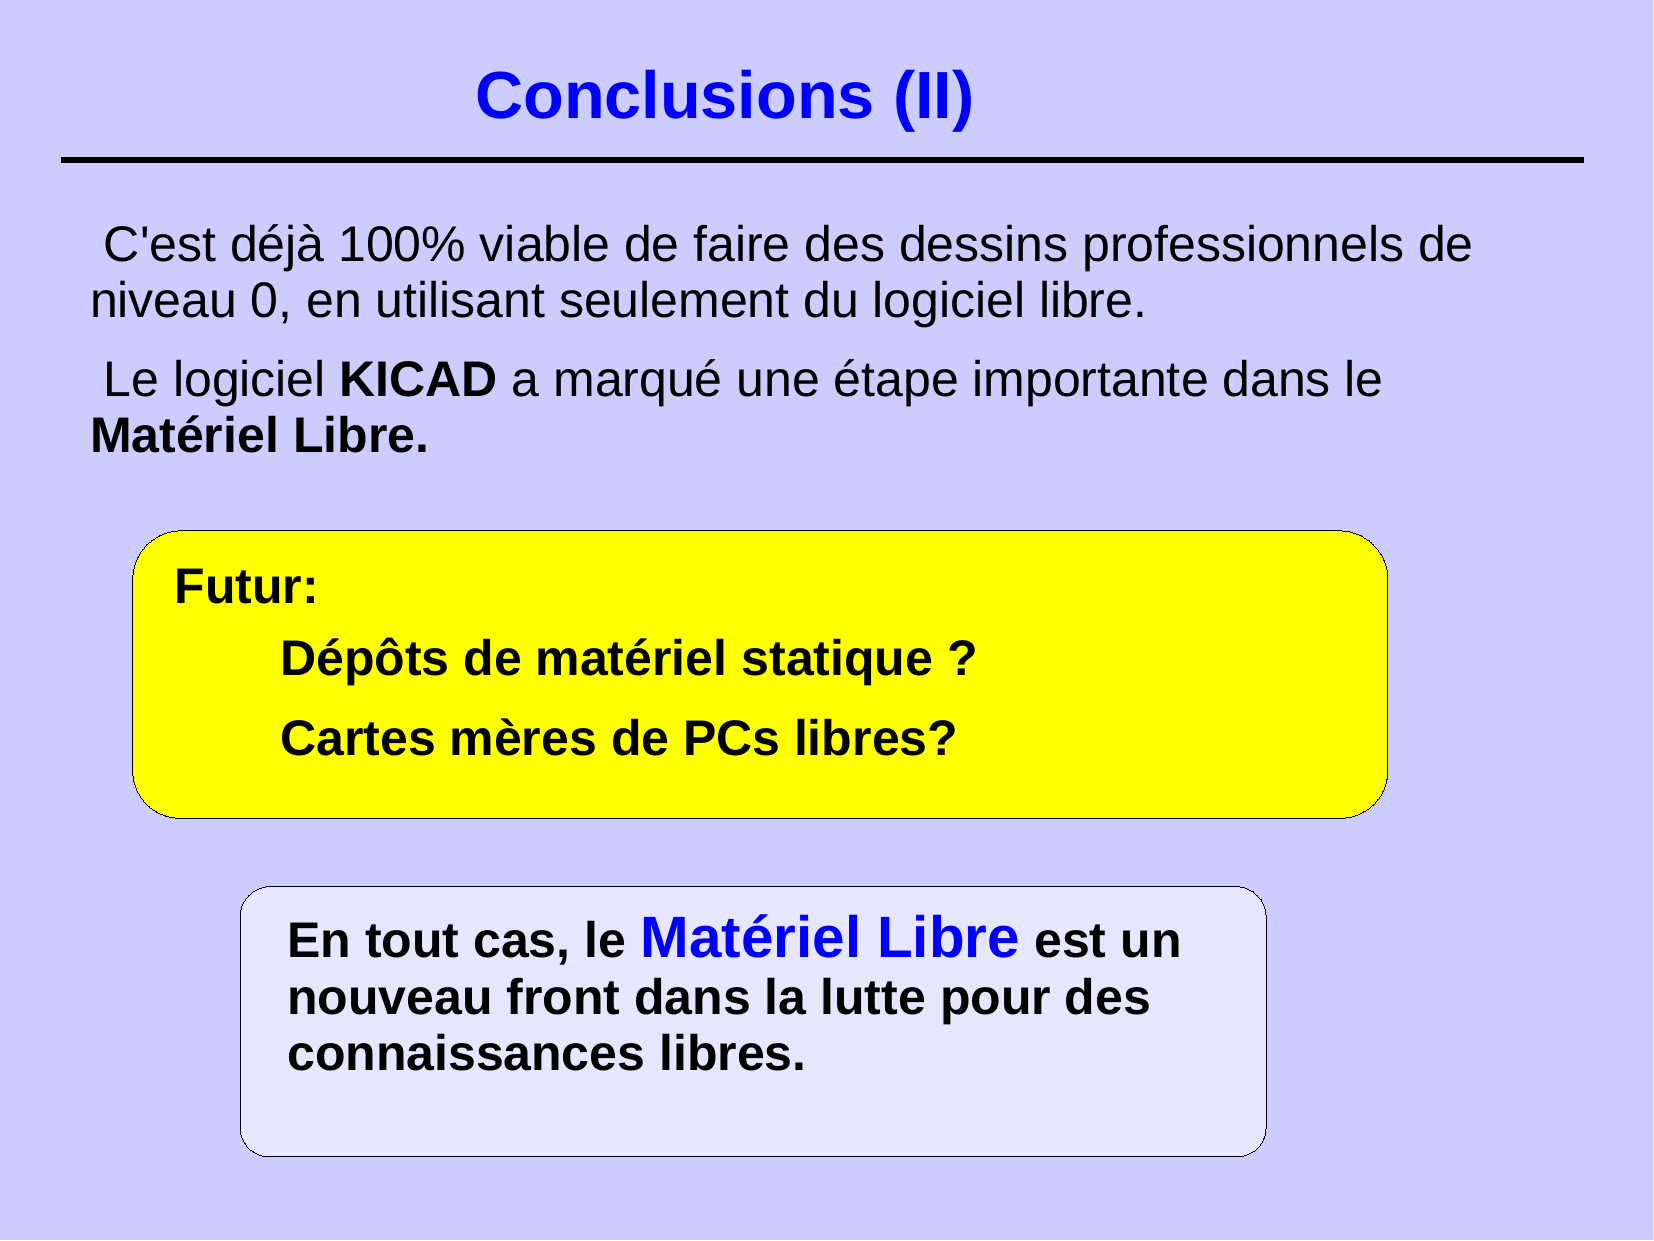

# Conclusions (II)
 C'est déjà 100% viable de faire des dessins professionnels de niveau 0, en utilisant seulement du logiciel libre.
 Le logiciel KICAD a marqué une étape importante dans le Matériel Libre.
Futur:
 Dépôts de matériel statique ?
 Cartes mères de PCs libres?
En tout cas, le Matériel Libre est un nouveau front dans la lutte pour des connaissances libres.